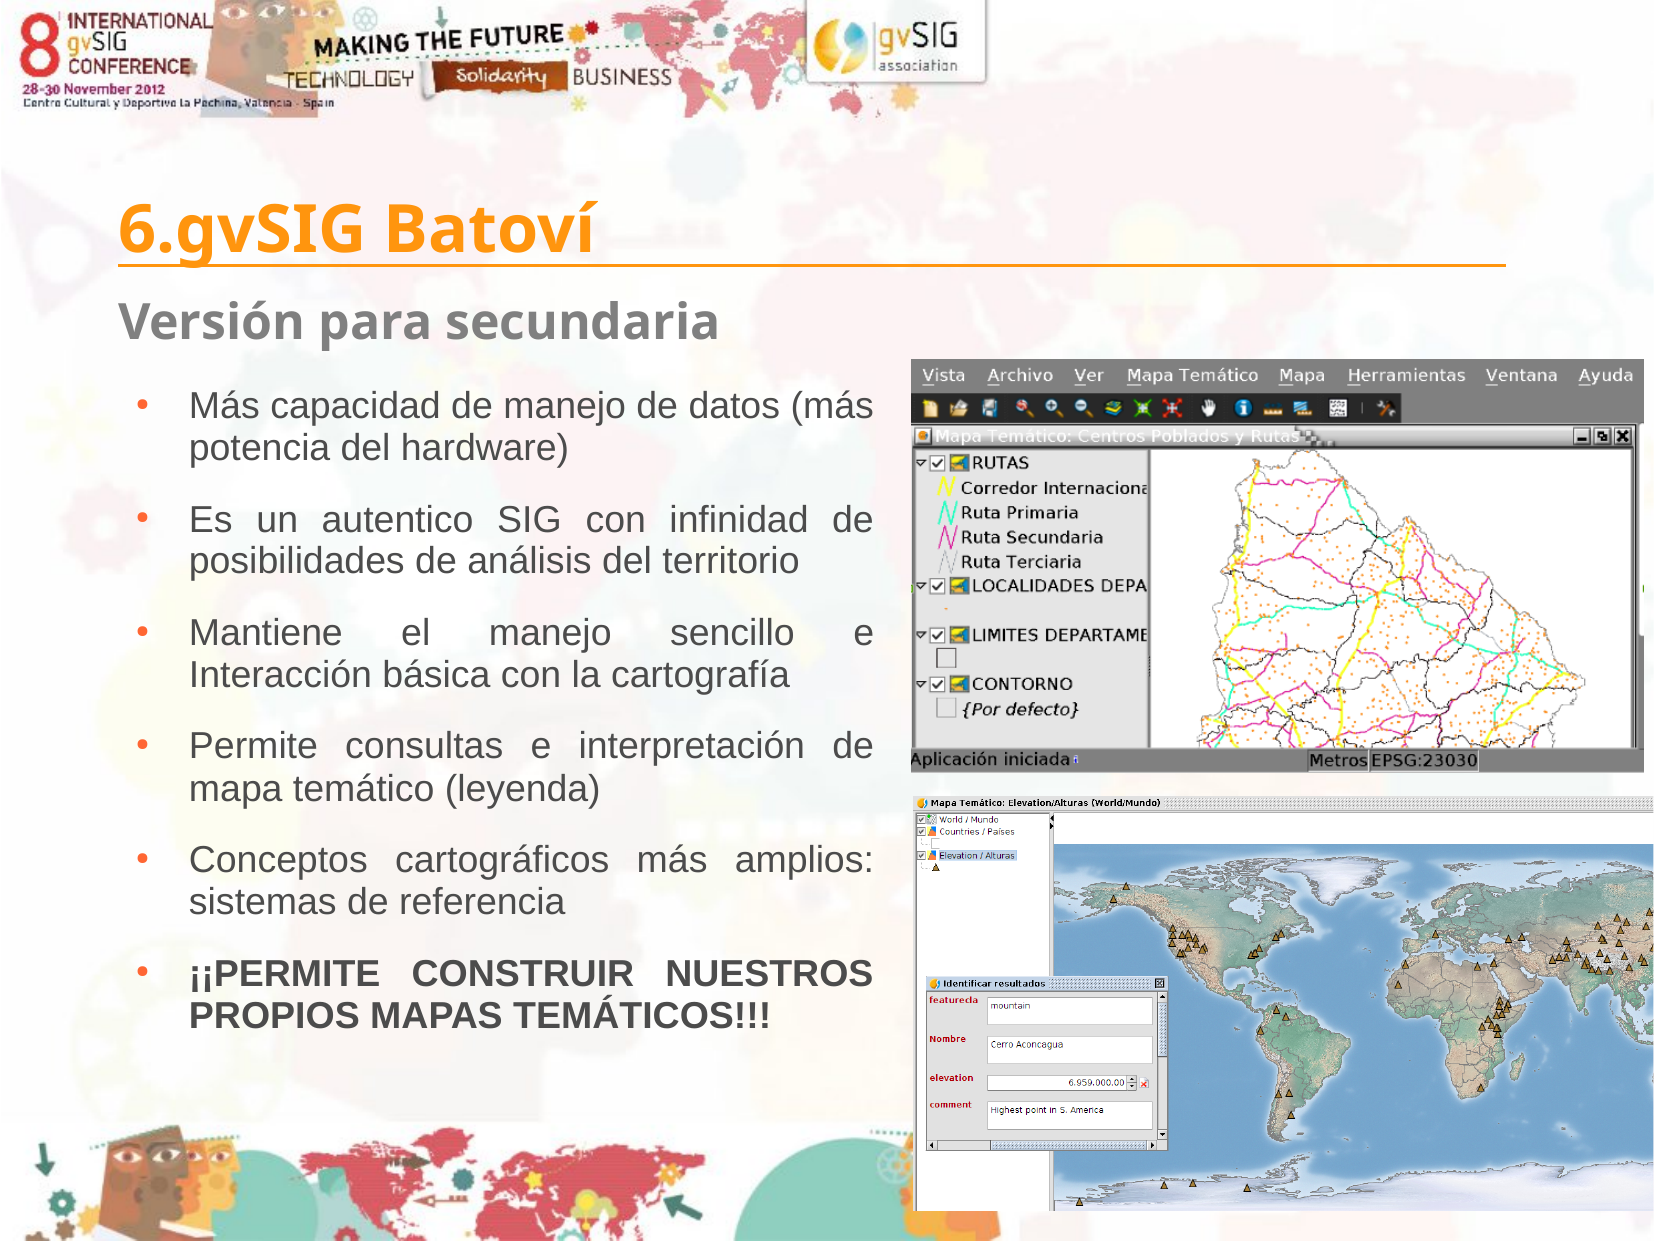

# 6.gvSIG Batoví
Versión para secundaria
Más capacidad de manejo de datos (más potencia del hardware)
Es un autentico SIG con infinidad de posibilidades de análisis del territorio
Mantiene el manejo sencillo e Interacción básica con la cartografía
Permite consultas e interpretación de mapa temático (leyenda)
Conceptos cartográficos más amplios: sistemas de referencia
¡¡PERMITE CONSTRUIR NUESTROS PROPIOS MAPAS TEMÁTICOS!!!